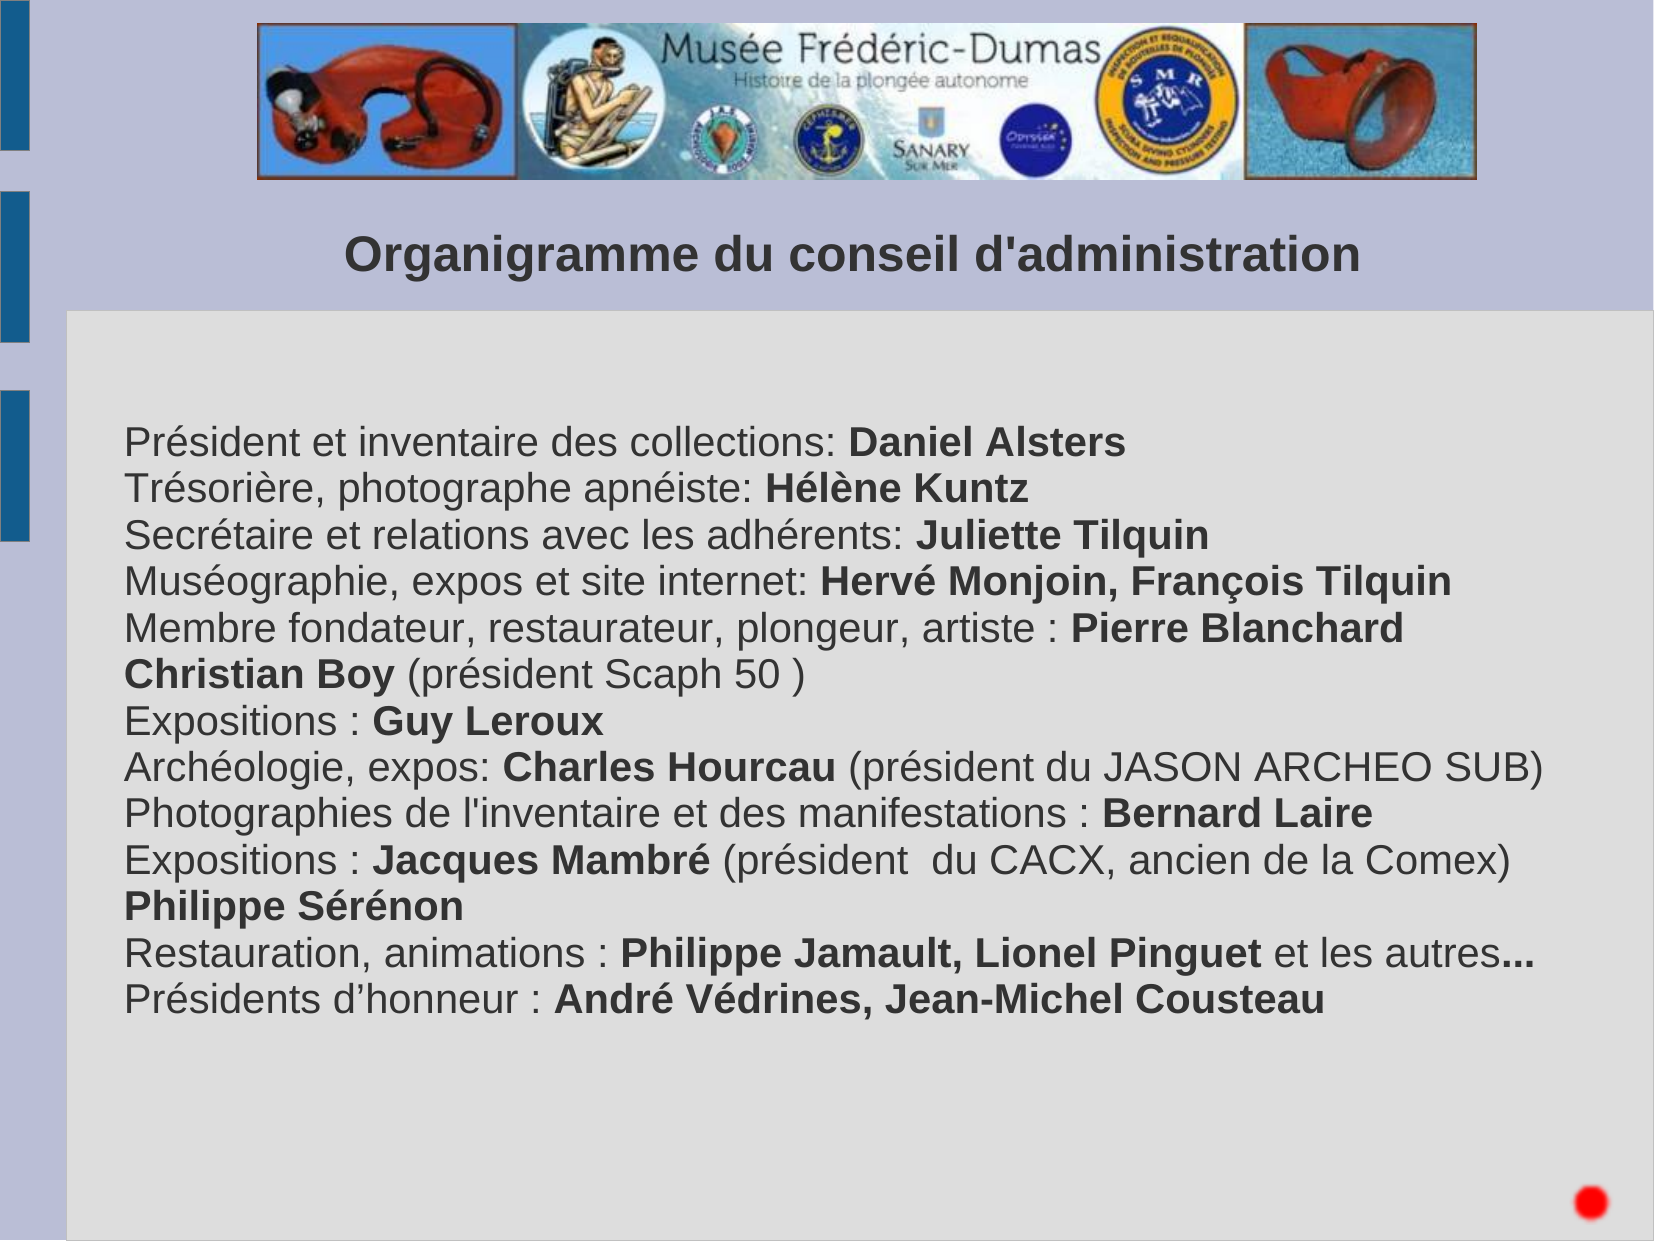

# Organigramme du conseil d'administration
Président et inventaire des collections: Daniel Alsters
Trésorière, photographe apnéiste: Hélène Kuntz
Secrétaire et relations avec les adhérents: Juliette Tilquin
Muséographie, expos et site internet: Hervé Monjoin, François Tilquin
Membre fondateur, restaurateur, plongeur, artiste : Pierre Blanchard
Christian Boy (président Scaph 50 )
Expositions : Guy Leroux
Archéologie, expos: Charles Hourcau (président du JASON ARCHEO SUB)
Photographies de l'inventaire et des manifestations : Bernard Laire
Expositions : Jacques Mambré (président du CACX, ancien de la Comex)
Philippe Sérénon
Restauration, animations : Philippe Jamault, Lionel Pinguet et les autres...
Présidents d’honneur : André Védrines, Jean-Michel Cousteau